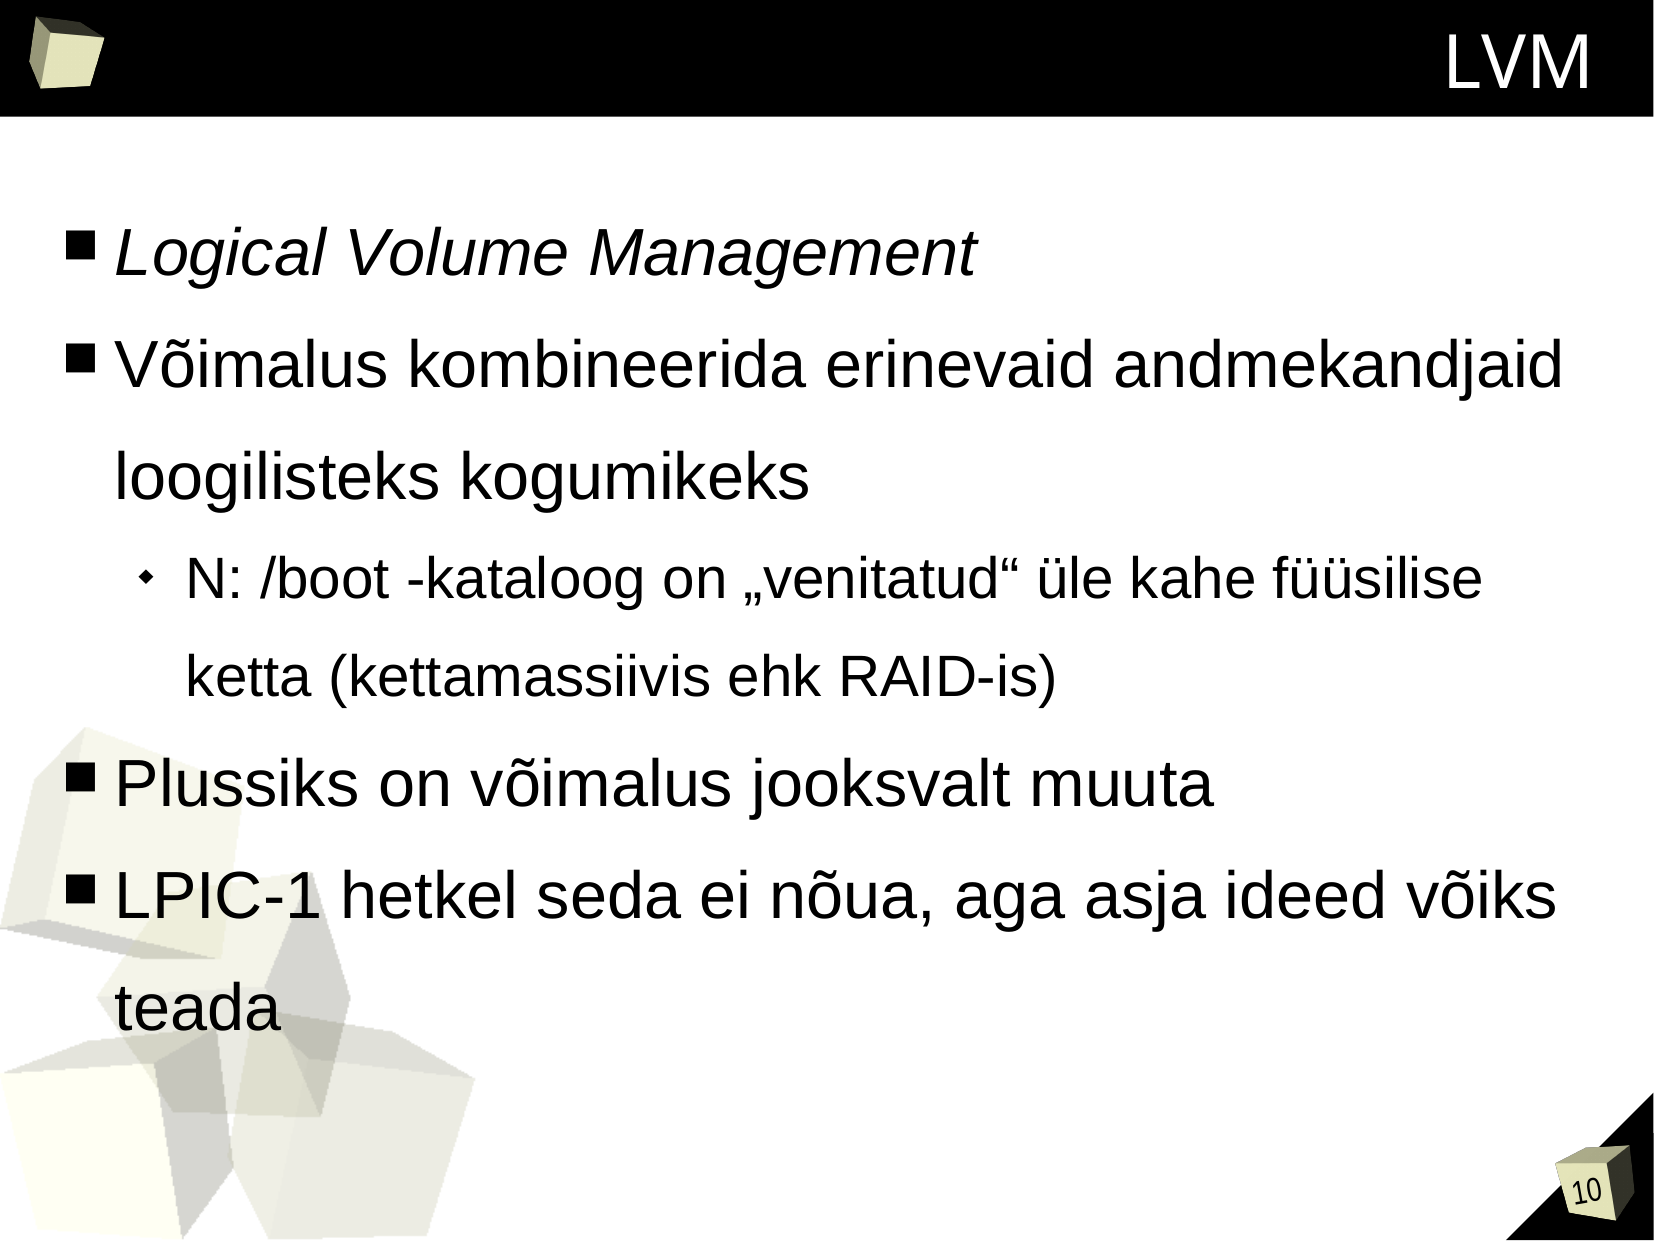

# LVM
Logical Volume Management
Võimalus kombineerida erinevaid andmekandjaid loogilisteks kogumikeks
N: /boot -kataloog on „venitatud“ üle kahe füüsilise ketta (kettamassiivis ehk RAID-is)
Plussiks on võimalus jooksvalt muuta
LPIC-1 hetkel seda ei nõua, aga asja ideed võiks teada